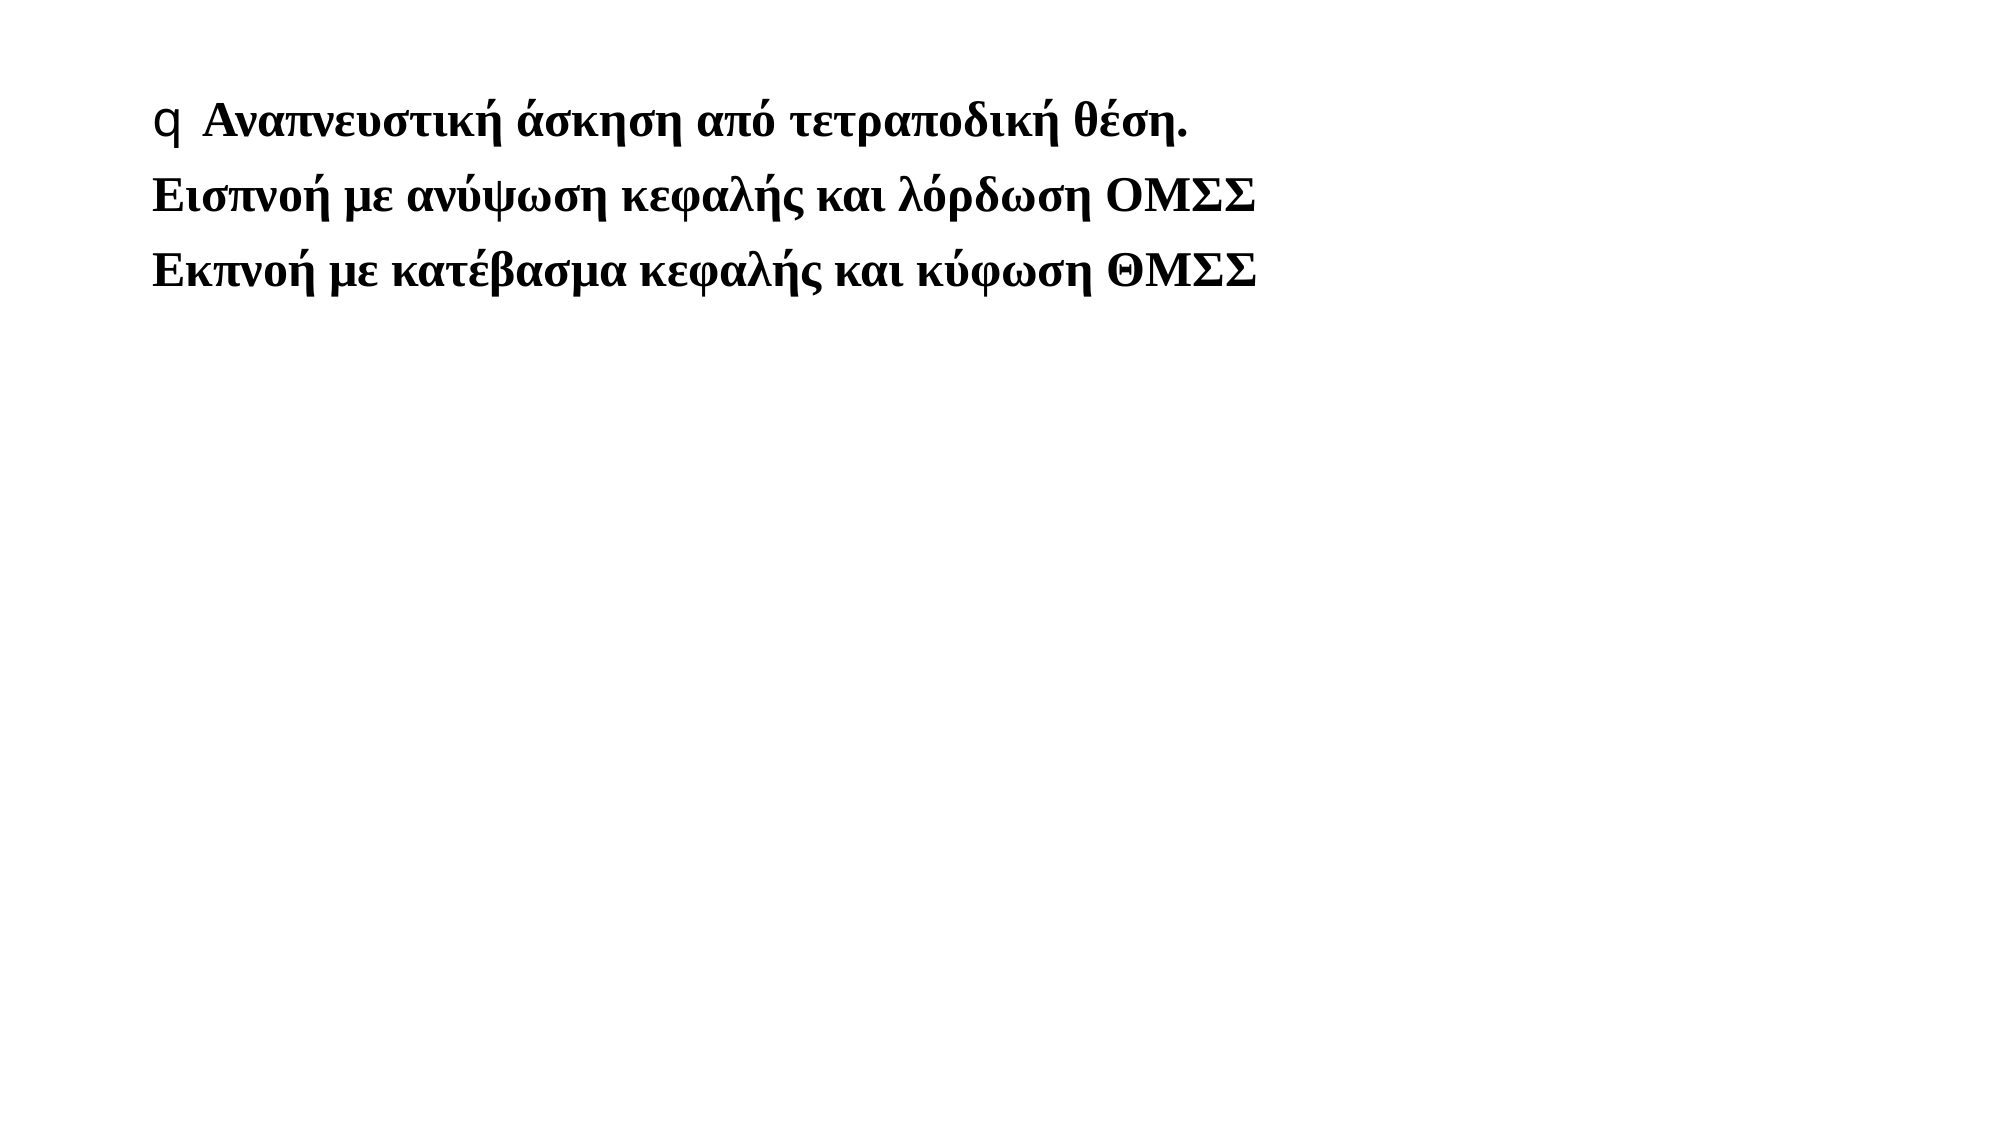

# Αναπνευστική άσκηση από τετραποδική θέση.
Εισπνοή με ανύψωση κεφαλής και λόρδωση ΟΜΣΣ
Εκπνοή με κατέβασμα κεφαλής και κύφωση ΘΜΣΣ